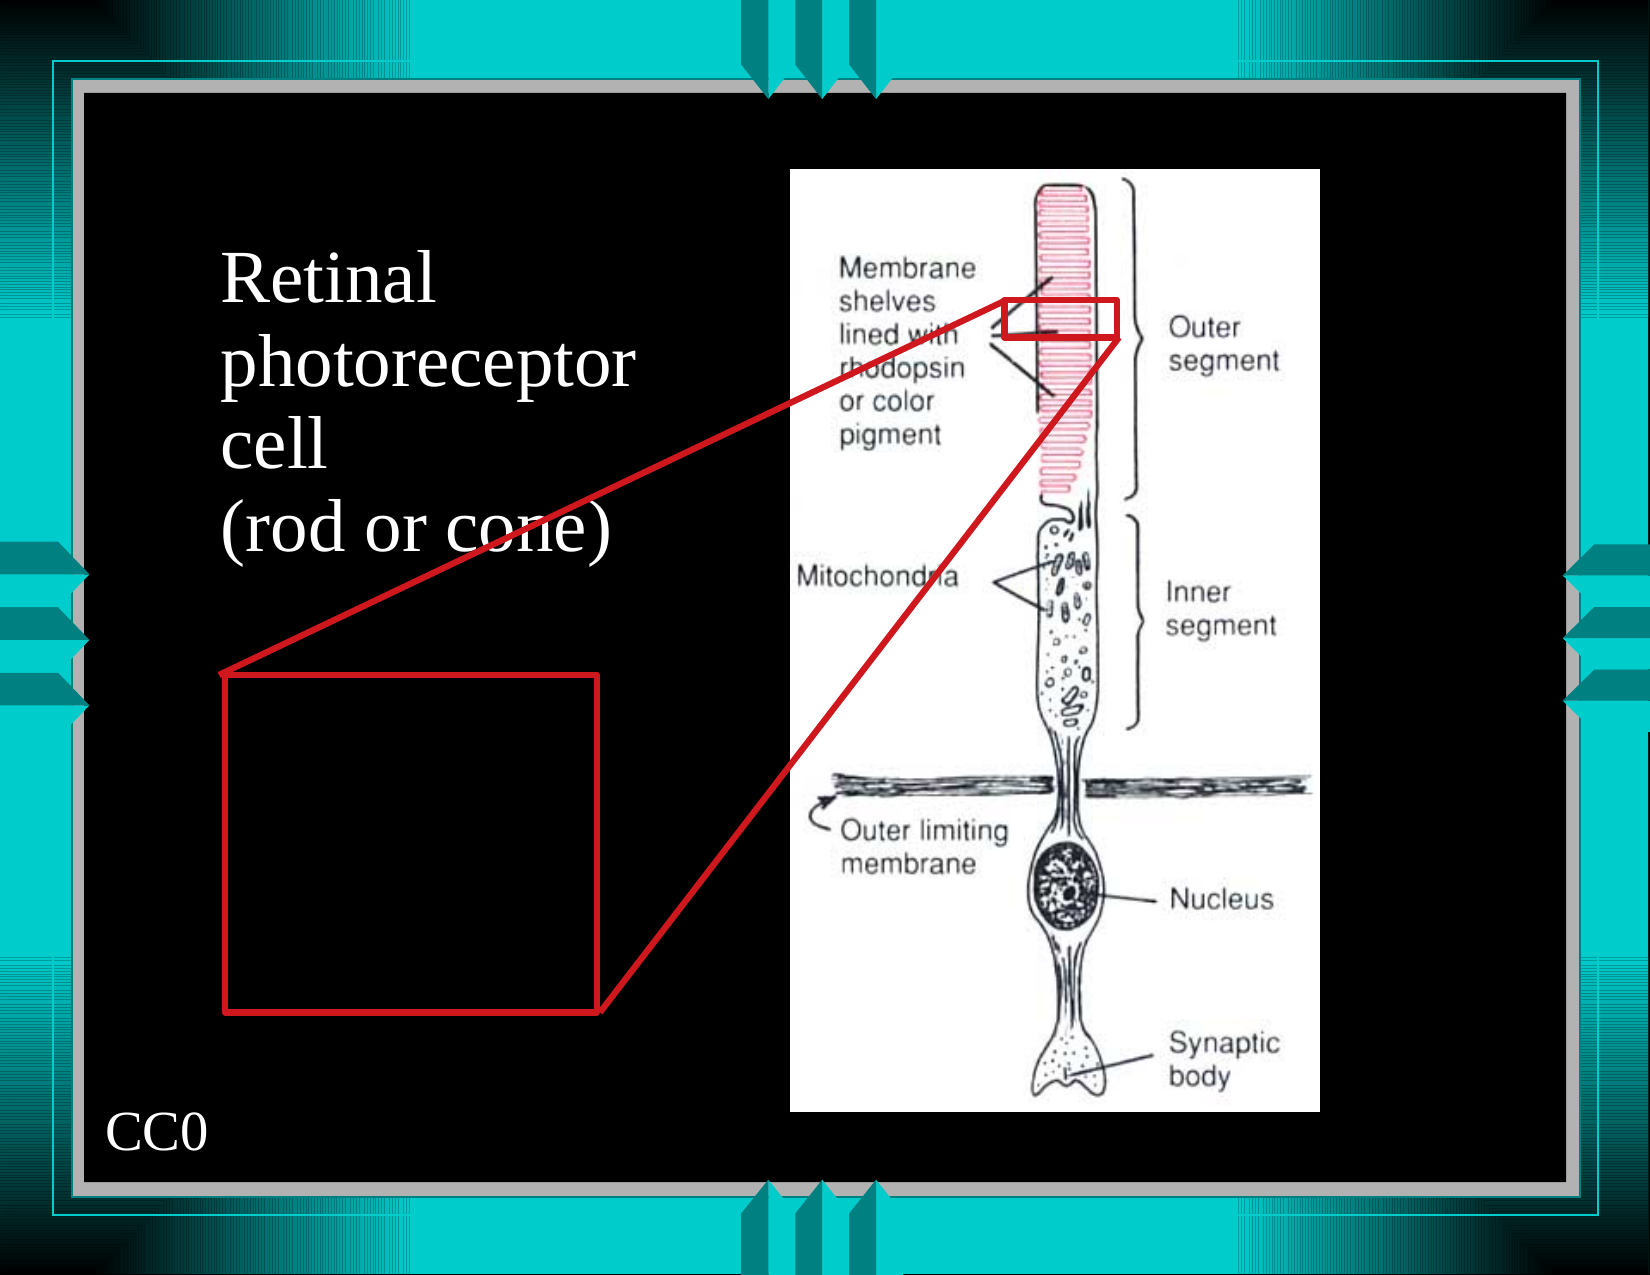

Retinal
photoreceptor
cell
(rod or cone)
CC0